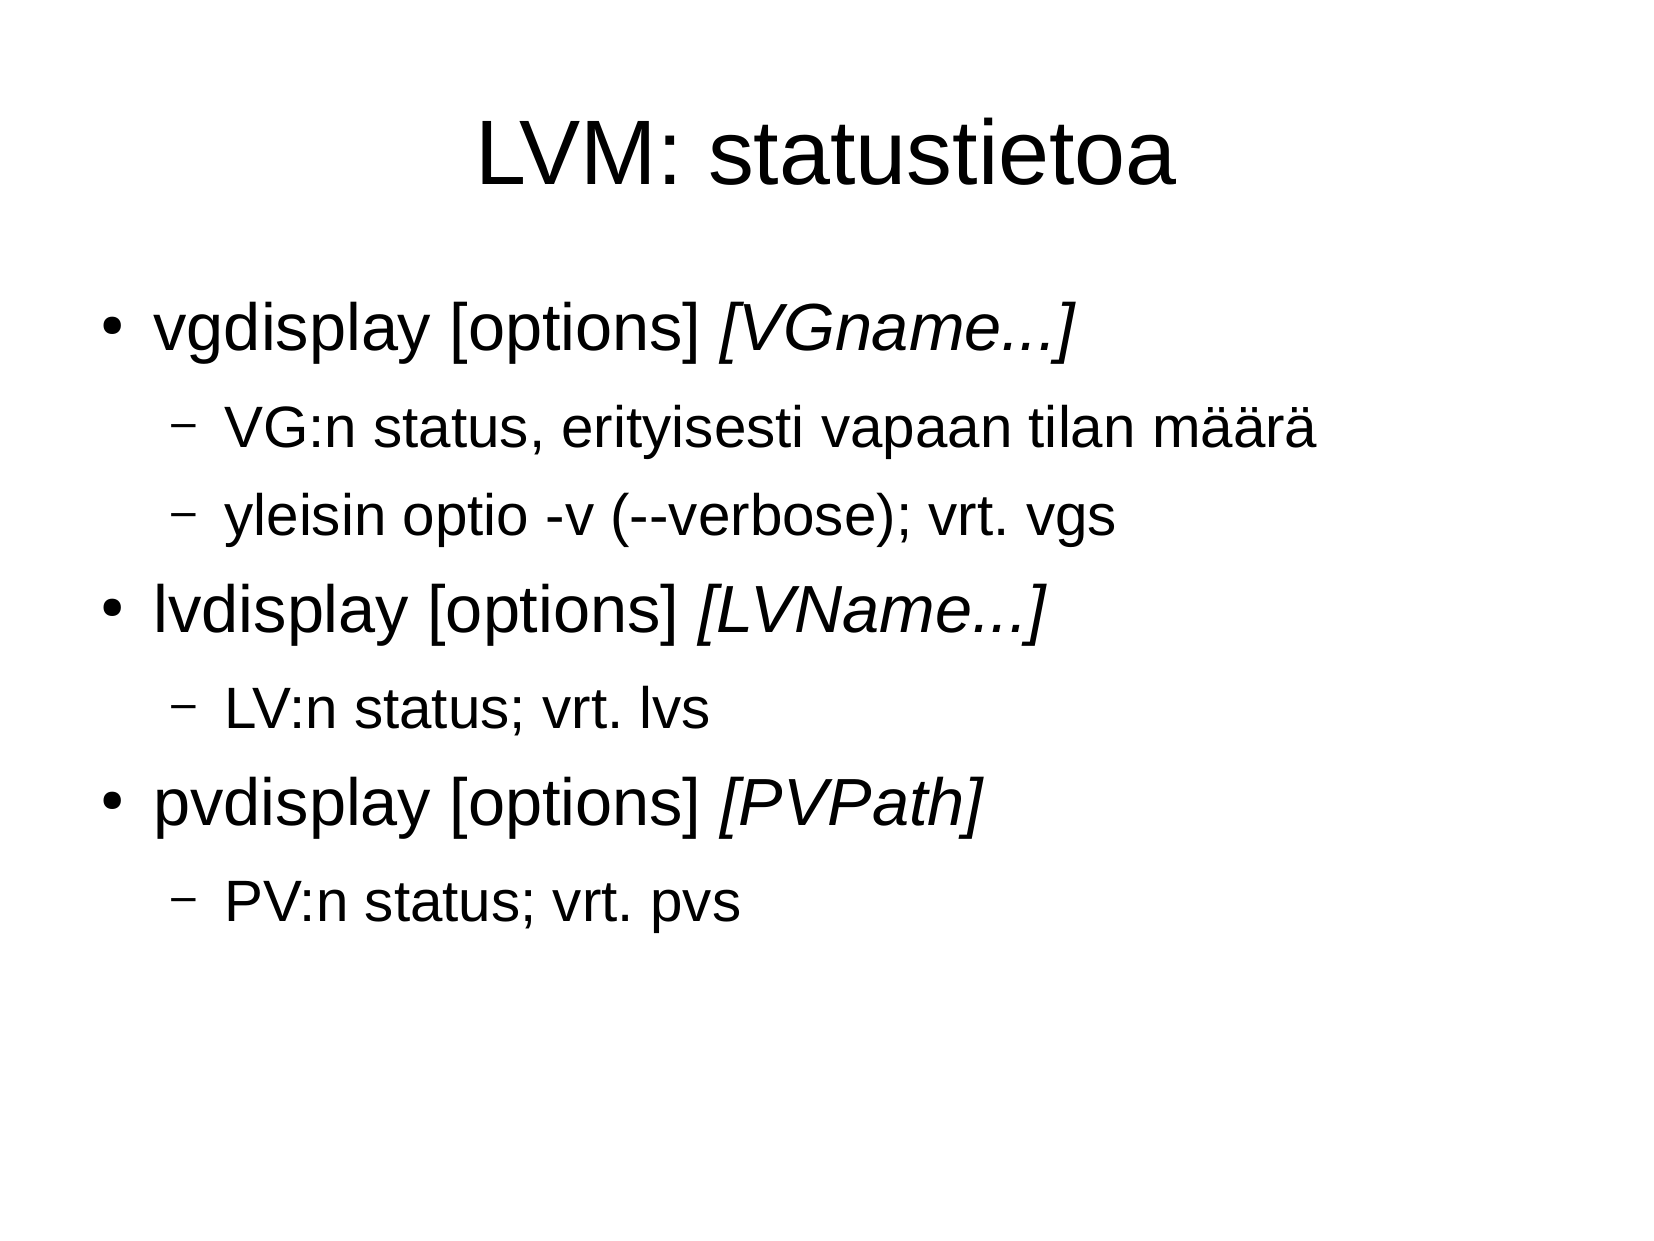

# LVM: statustietoa
vgdisplay [options] [VGname...]
VG:n status, erityisesti vapaan tilan määrä
yleisin optio -v (--verbose); vrt. vgs
lvdisplay [options] [LVName...]
LV:n status; vrt. lvs
pvdisplay [options] [PVPath]
PV:n status; vrt. pvs